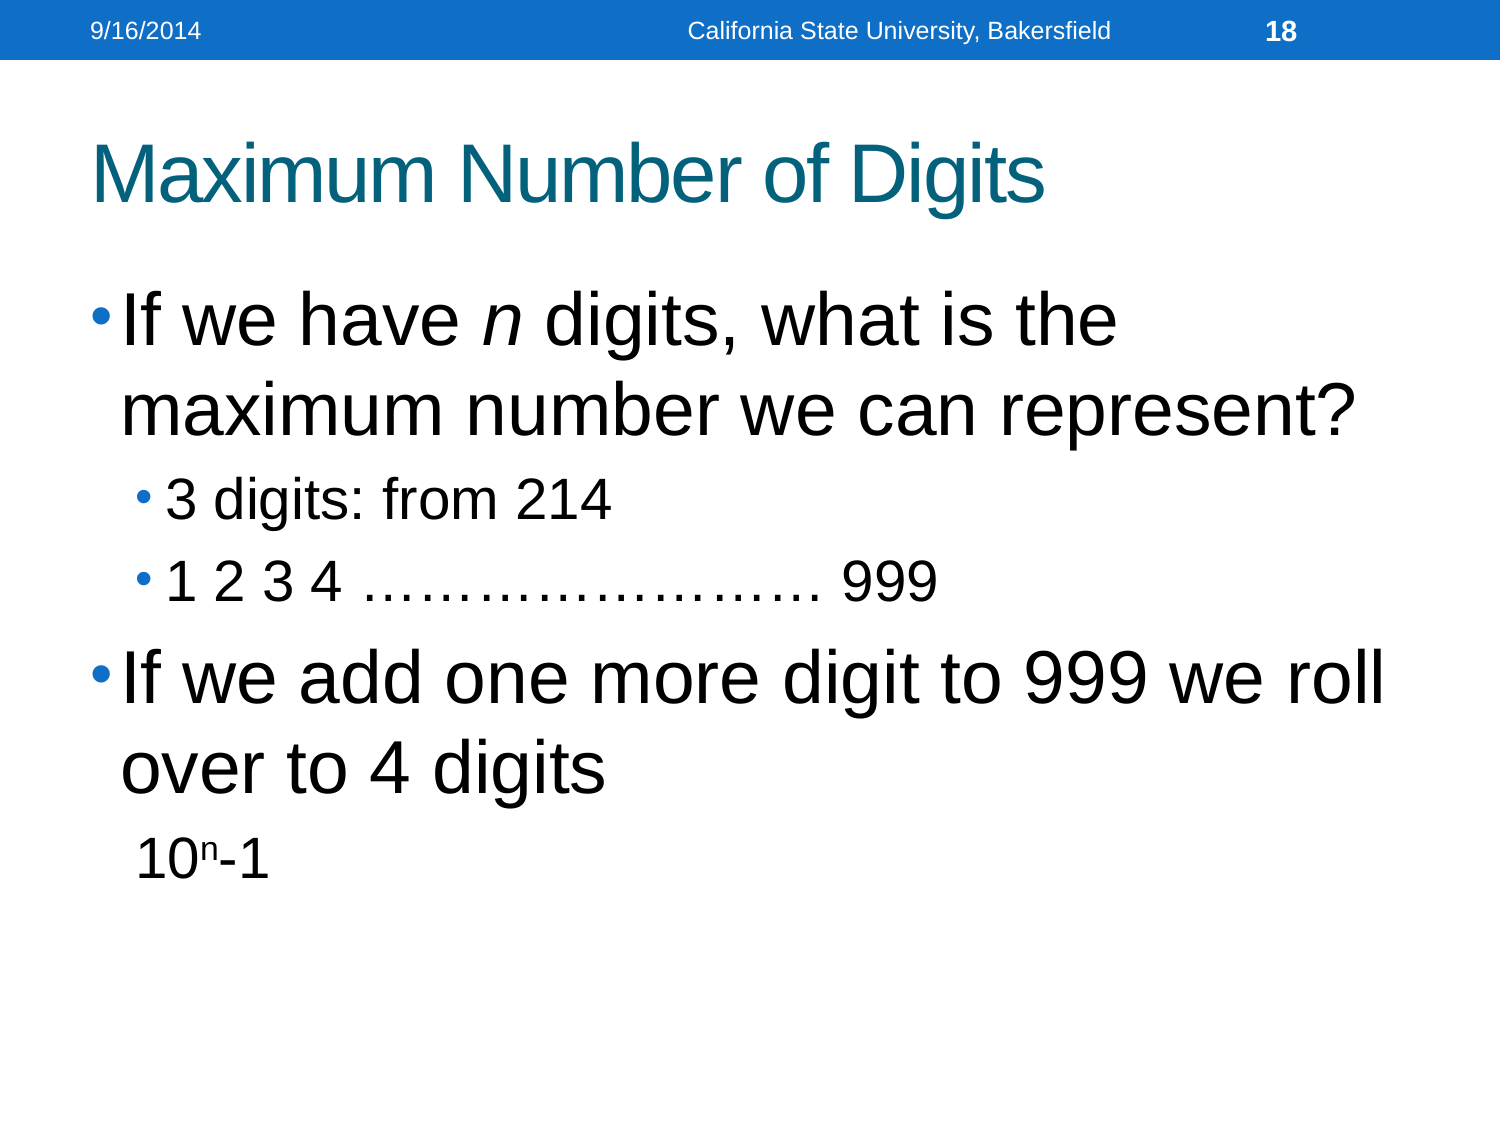

9/16/2014
California State University, Bakersfield
# Maximum Number of Digits
If we have n digits, what is the maximum number we can represent?
3 digits: from 214
1 2 3 4 …………………… 999
If we add one more digit to 999 we roll over to 4 digits
10n-1